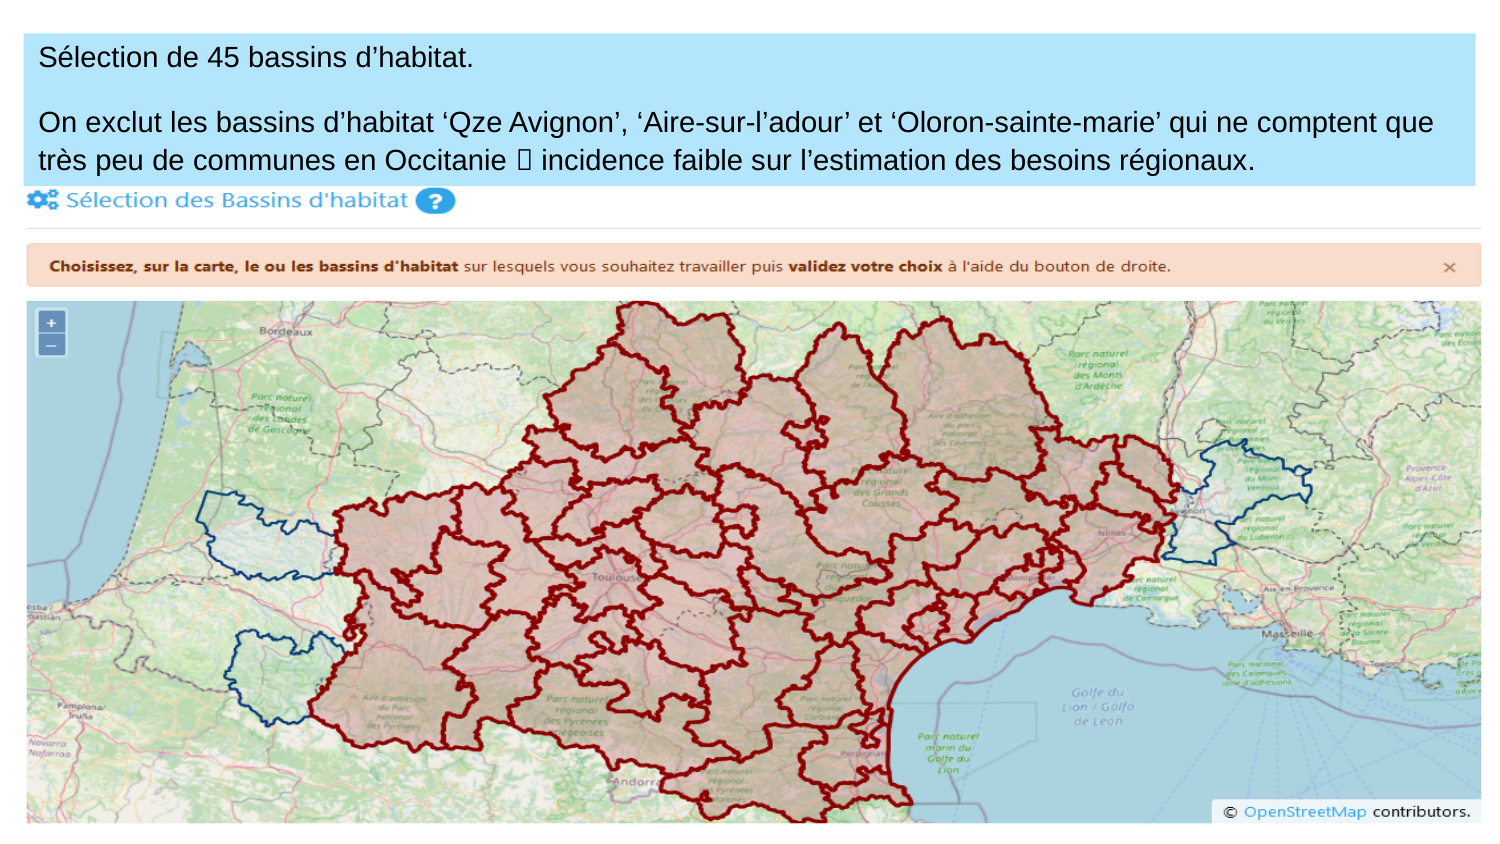

Sélection de 45 bassins d’habitat.
On exclut les bassins d’habitat ‘Qze Avignon’, ‘Aire-sur-l’adour’ et ‘Oloron-sainte-marie’ qui ne comptent que très peu de communes en Occitanie  incidence faible sur l’estimation des besoins régionaux.